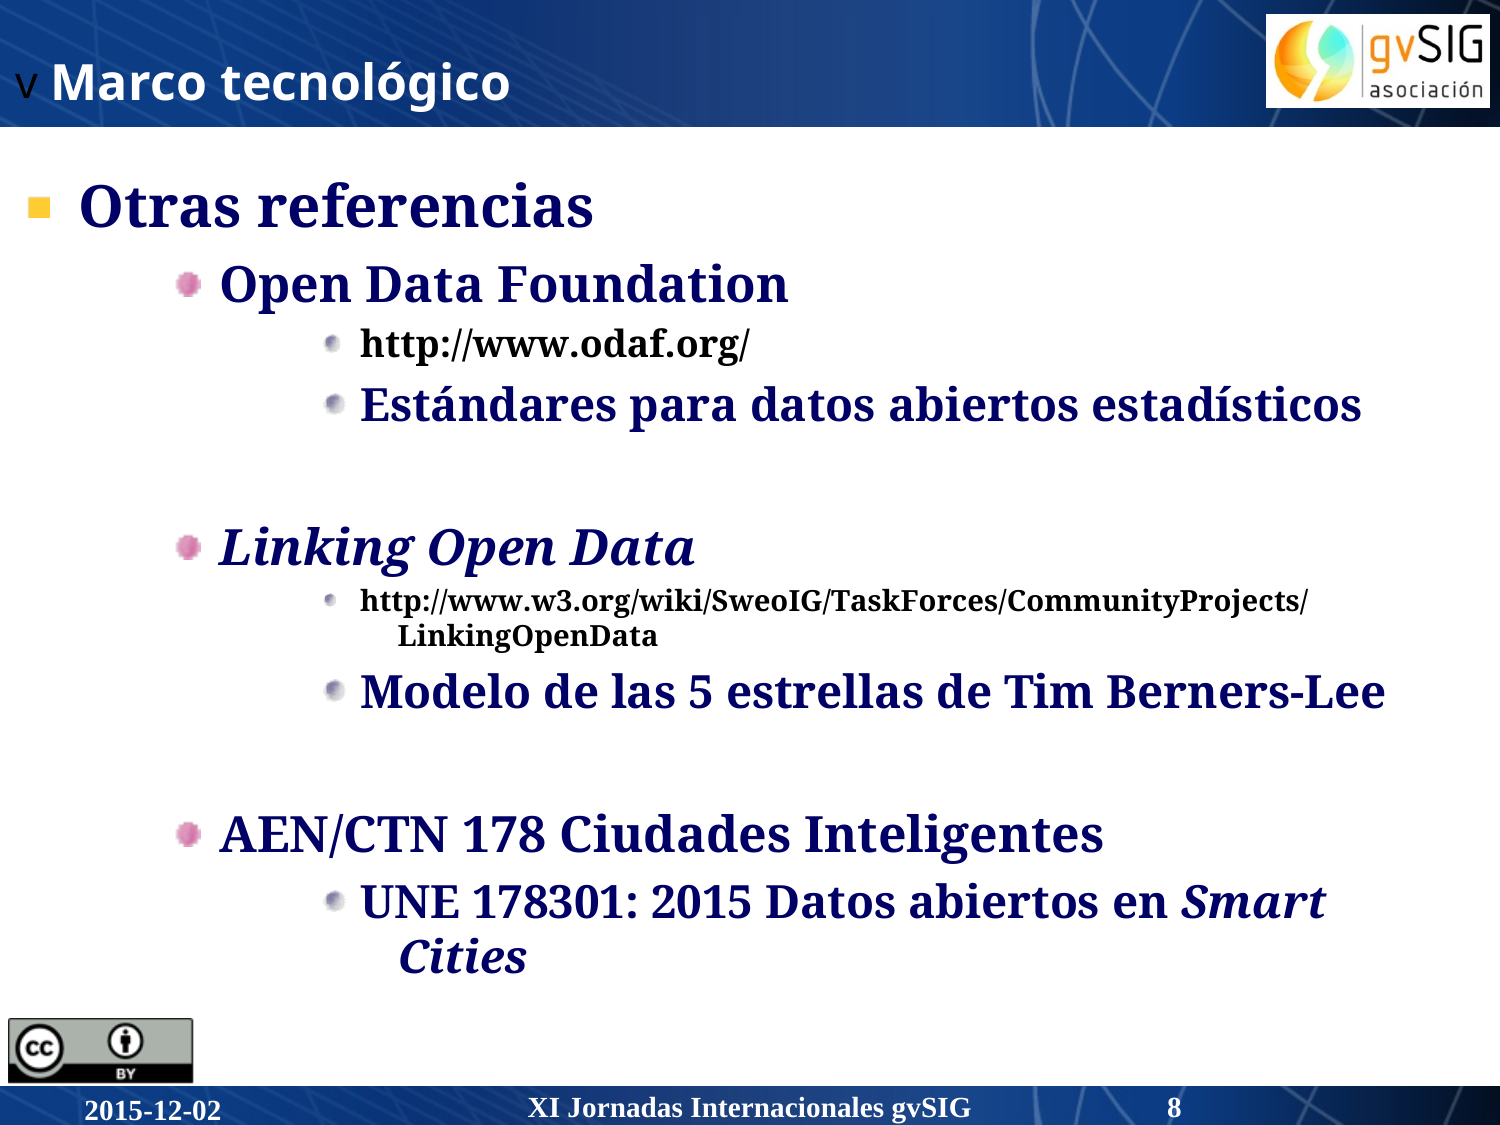

# Marco tecnológico
Otras referencias
Open Data Foundation
http://www.odaf.org/
Estándares para datos abiertos estadísticos
Linking Open Data
http://www.w3.org/wiki/SweoIG/TaskForces/CommunityProjects/LinkingOpenData
Modelo de las 5 estrellas de Tim Berners-Lee
AEN/CTN 178 Ciudades Inteligentes
UNE 178301: 2015 Datos abiertos en Smart Cities